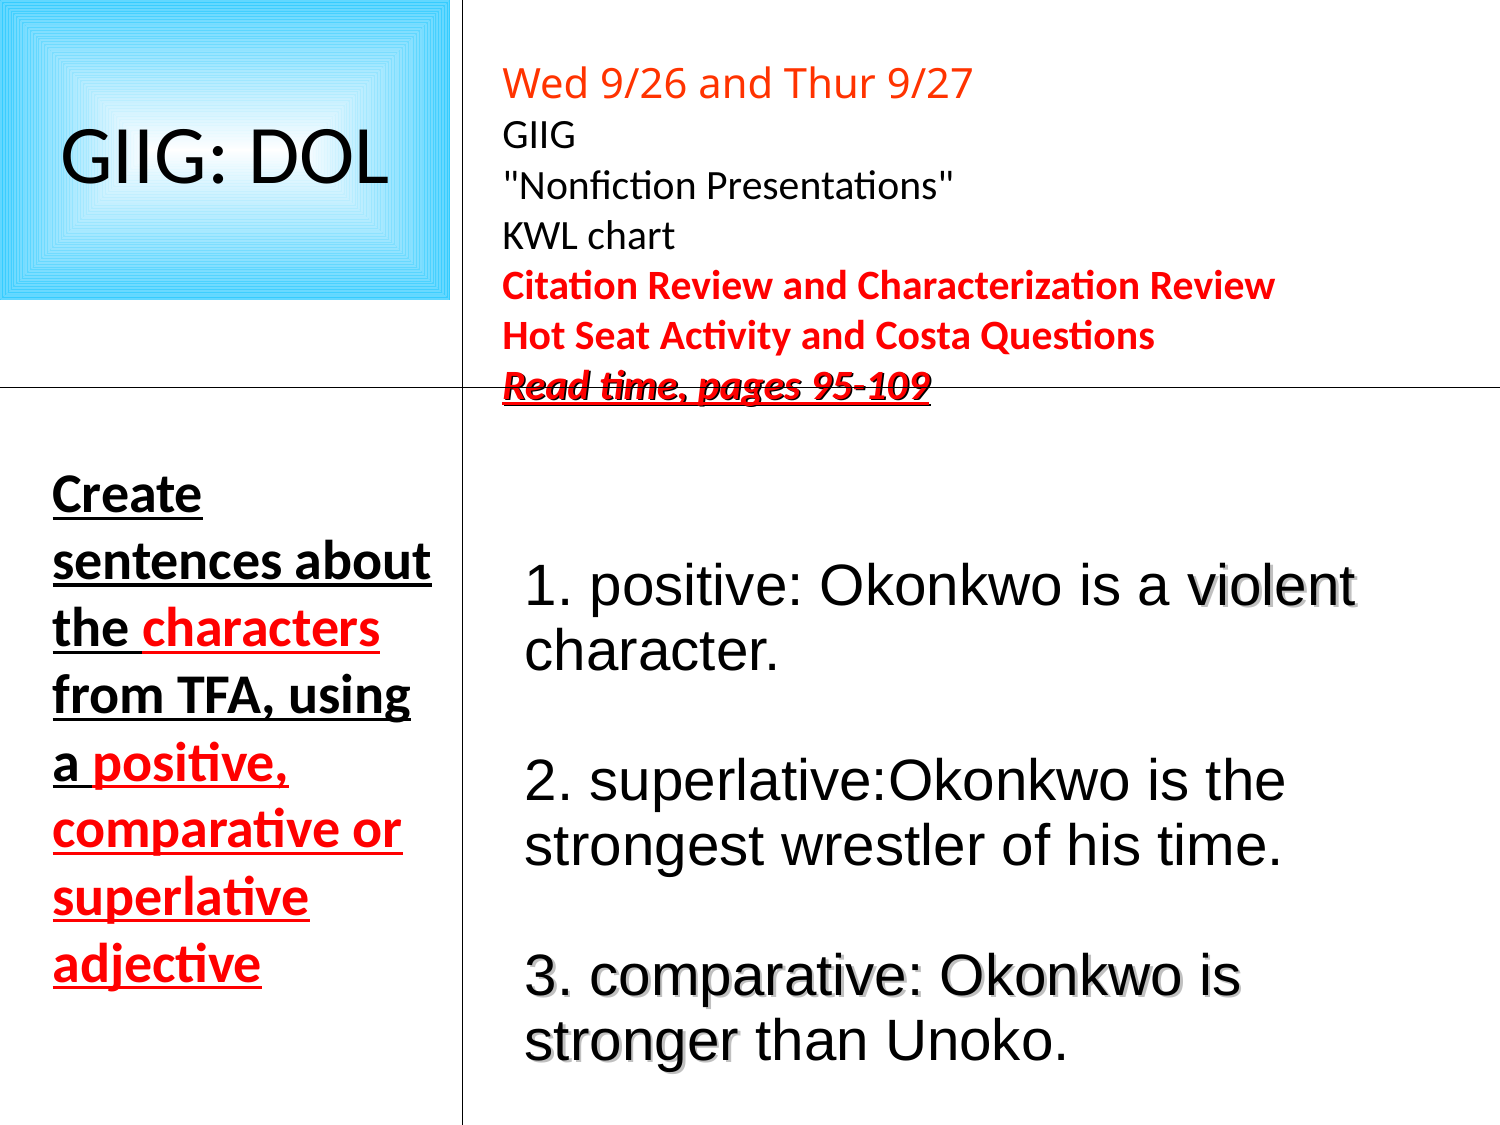

# GIIG: DOL
Wed 9/26 and Thur 9/27
GIIG
"Nonfiction Presentations"
KWL chart
Citation Review and Characterization Review
Hot Seat Activity and Costa Questions
Read time, pages 95-109
Create sentences about the characters from TFA, using a positive, comparative or superlative adjective
1. positive: Okonkwo is a violent character.
2. superlative:Okonkwo is the strongest wrestler of his time.
3. comparative: Okonkwo is stronger than Unoko.
### Chart
| Category | Column 1 | Column 2 | Column 3 |
|---|---|---|---|
| Row 1 | 9.1 | 3.2 | 4.54 |
| Row 2 | 2.4 | 8.8 | 9.65 |
| Row 3 | 3.1 | 1.5 | 3.7 |
| Row 4 | 4.3 | 9.02 | 6.2 |